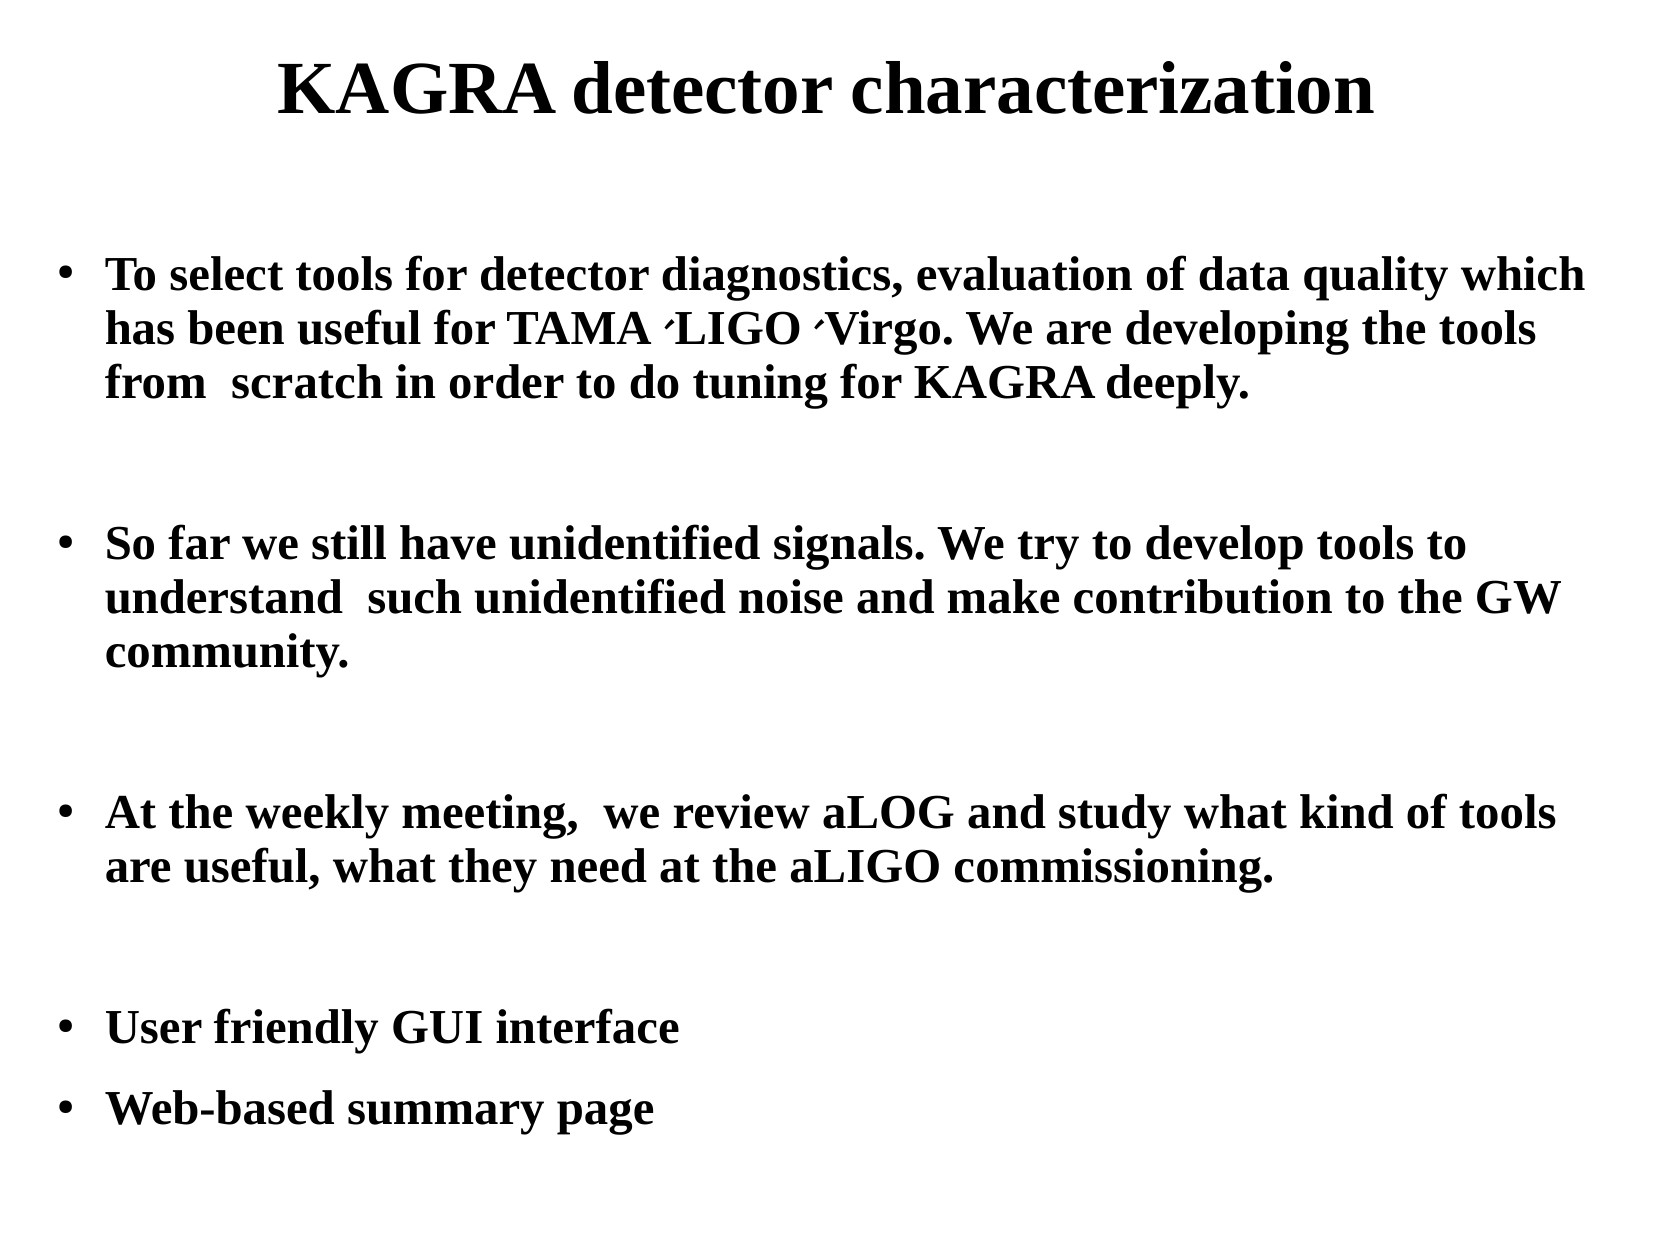

# KAGRA detector characterization
To select tools for detector diagnostics, evaluation of data quality which has been useful for TAMA、LIGO、Virgo. We are developing the tools from scratch in order to do tuning for KAGRA deeply.
So far we still have unidentified signals. We try to develop tools to understand such unidentified noise and make contribution to the GW community.
At the weekly meeting, we review aLOG and study what kind of tools are useful, what they need at the aLIGO commissioning.
User friendly GUI interface
Web-based summary page